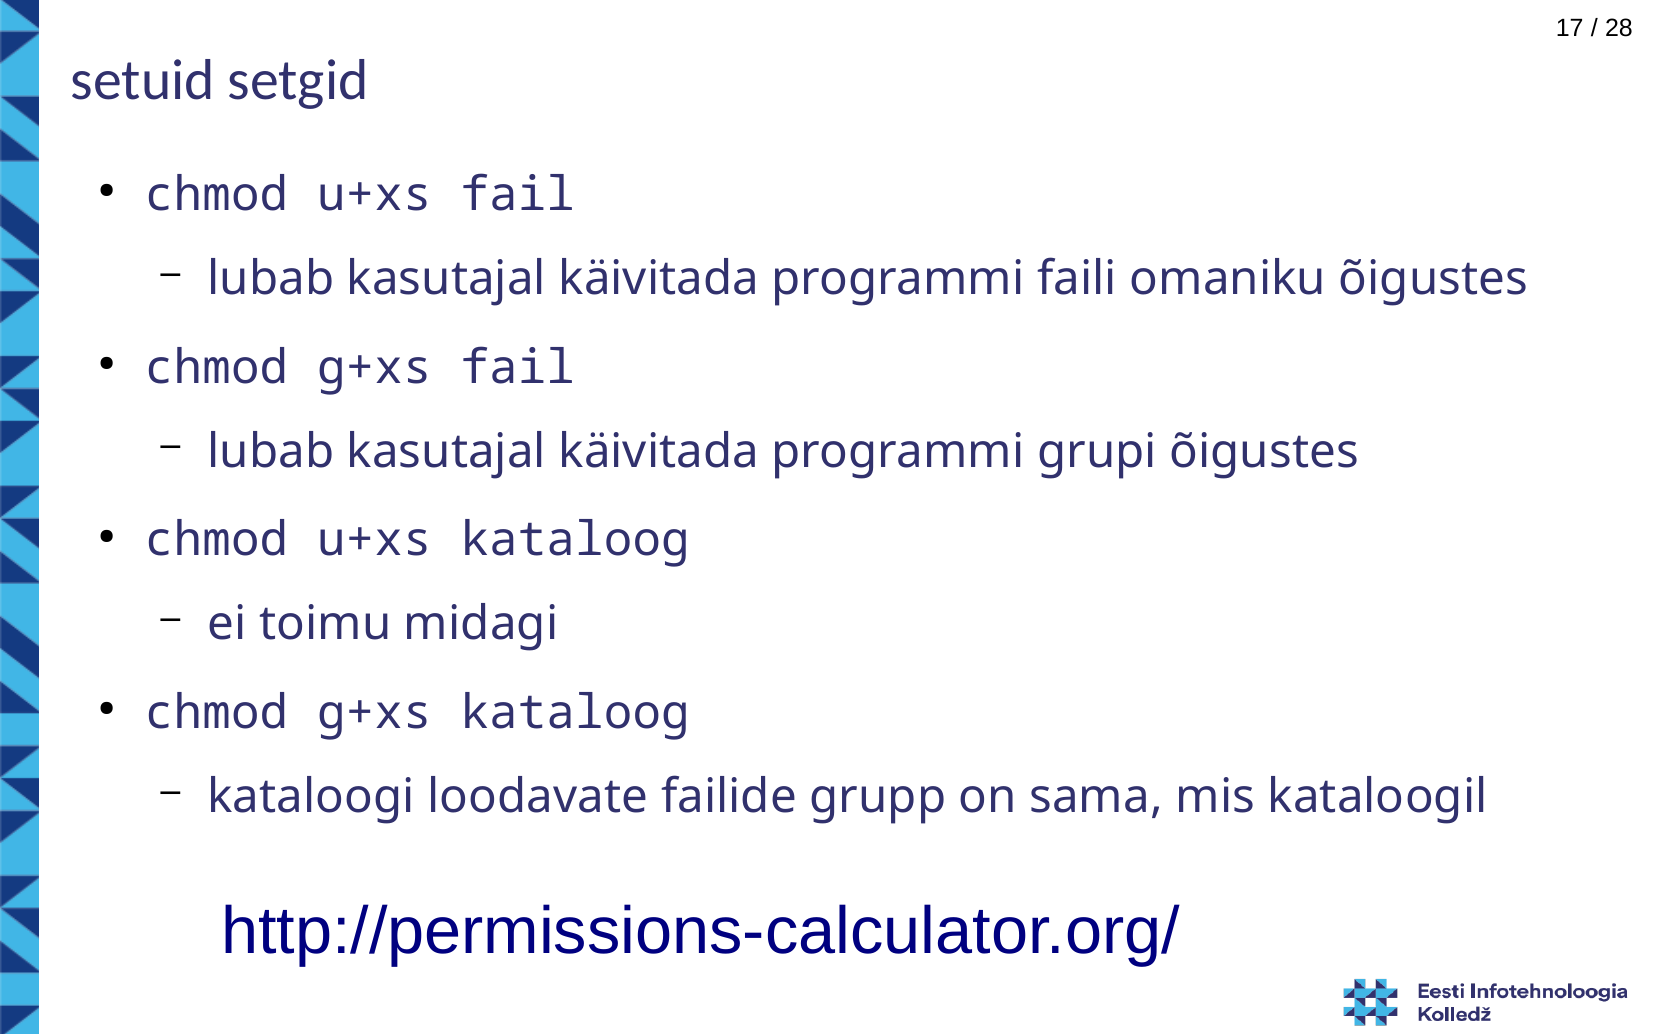

# setuid setgid
chmod u+xs fail
lubab kasutajal käivitada programmi faili omaniku õigustes
chmod g+xs fail
lubab kasutajal käivitada programmi grupi õigustes
chmod u+xs kataloog
ei toimu midagi
chmod g+xs kataloog
kataloogi loodavate failide grupp on sama, mis kataloogil
http://permissions-calculator.org/